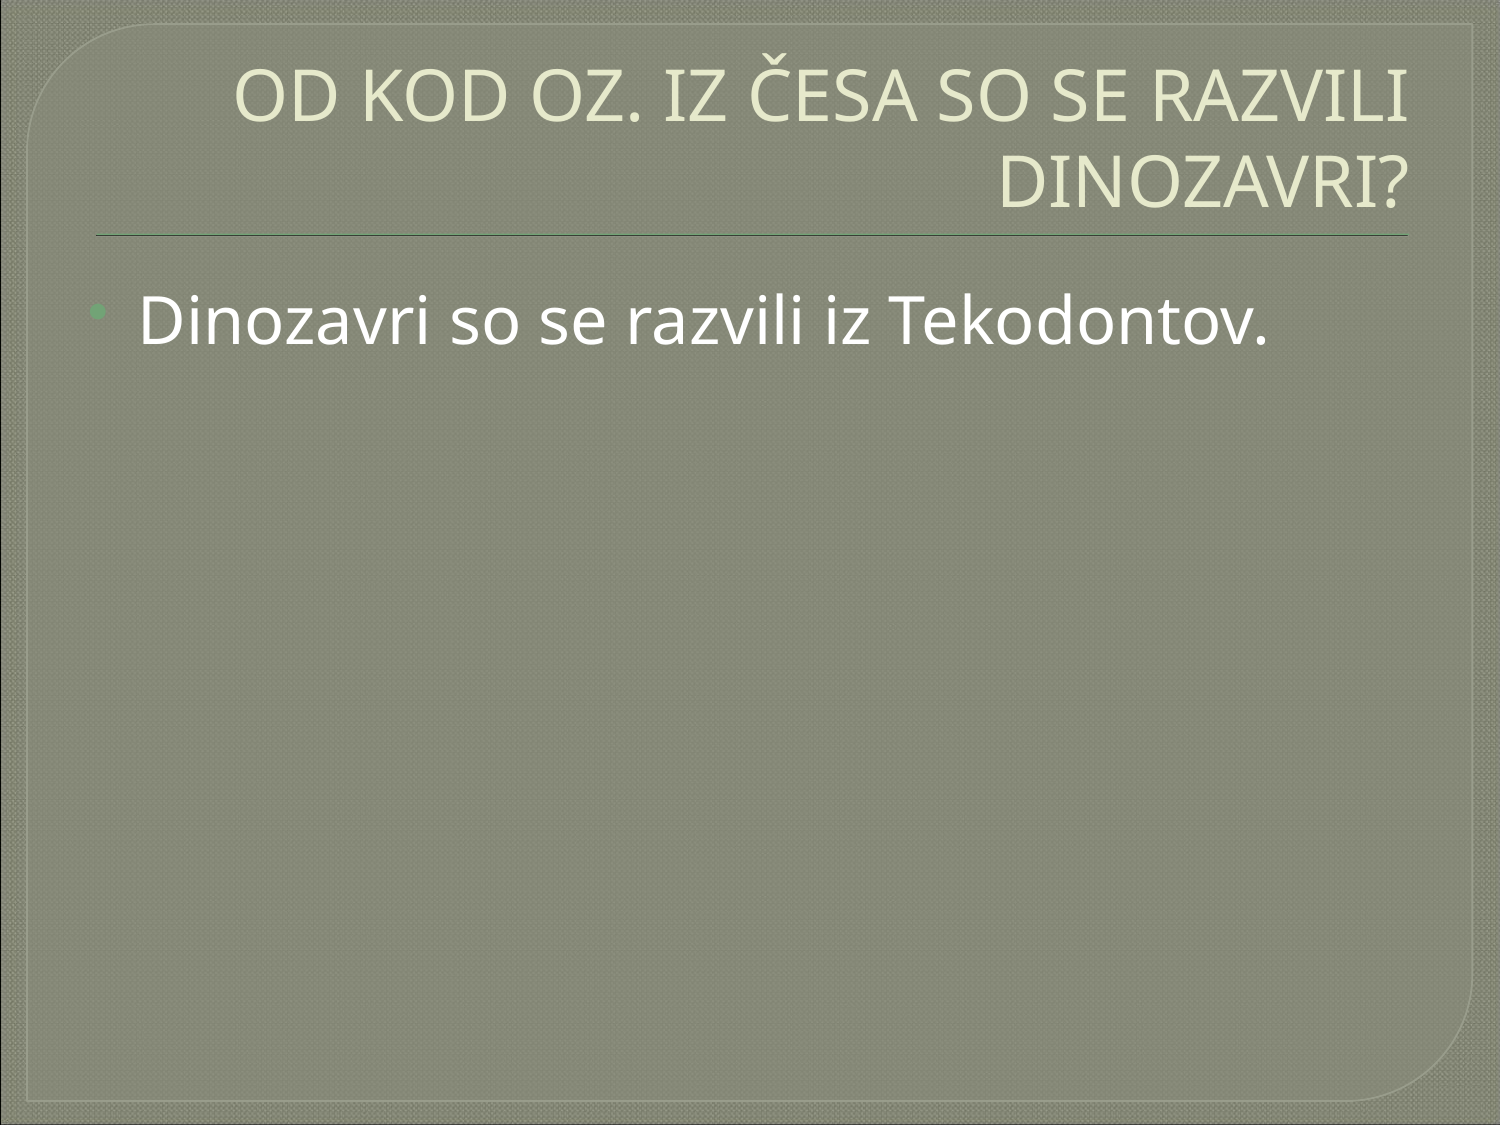

# OD KOD OZ. IZ ČESA SO SE RAZVILI DINOZAVRI?
Dinozavri so se razvili iz Tekodontov.